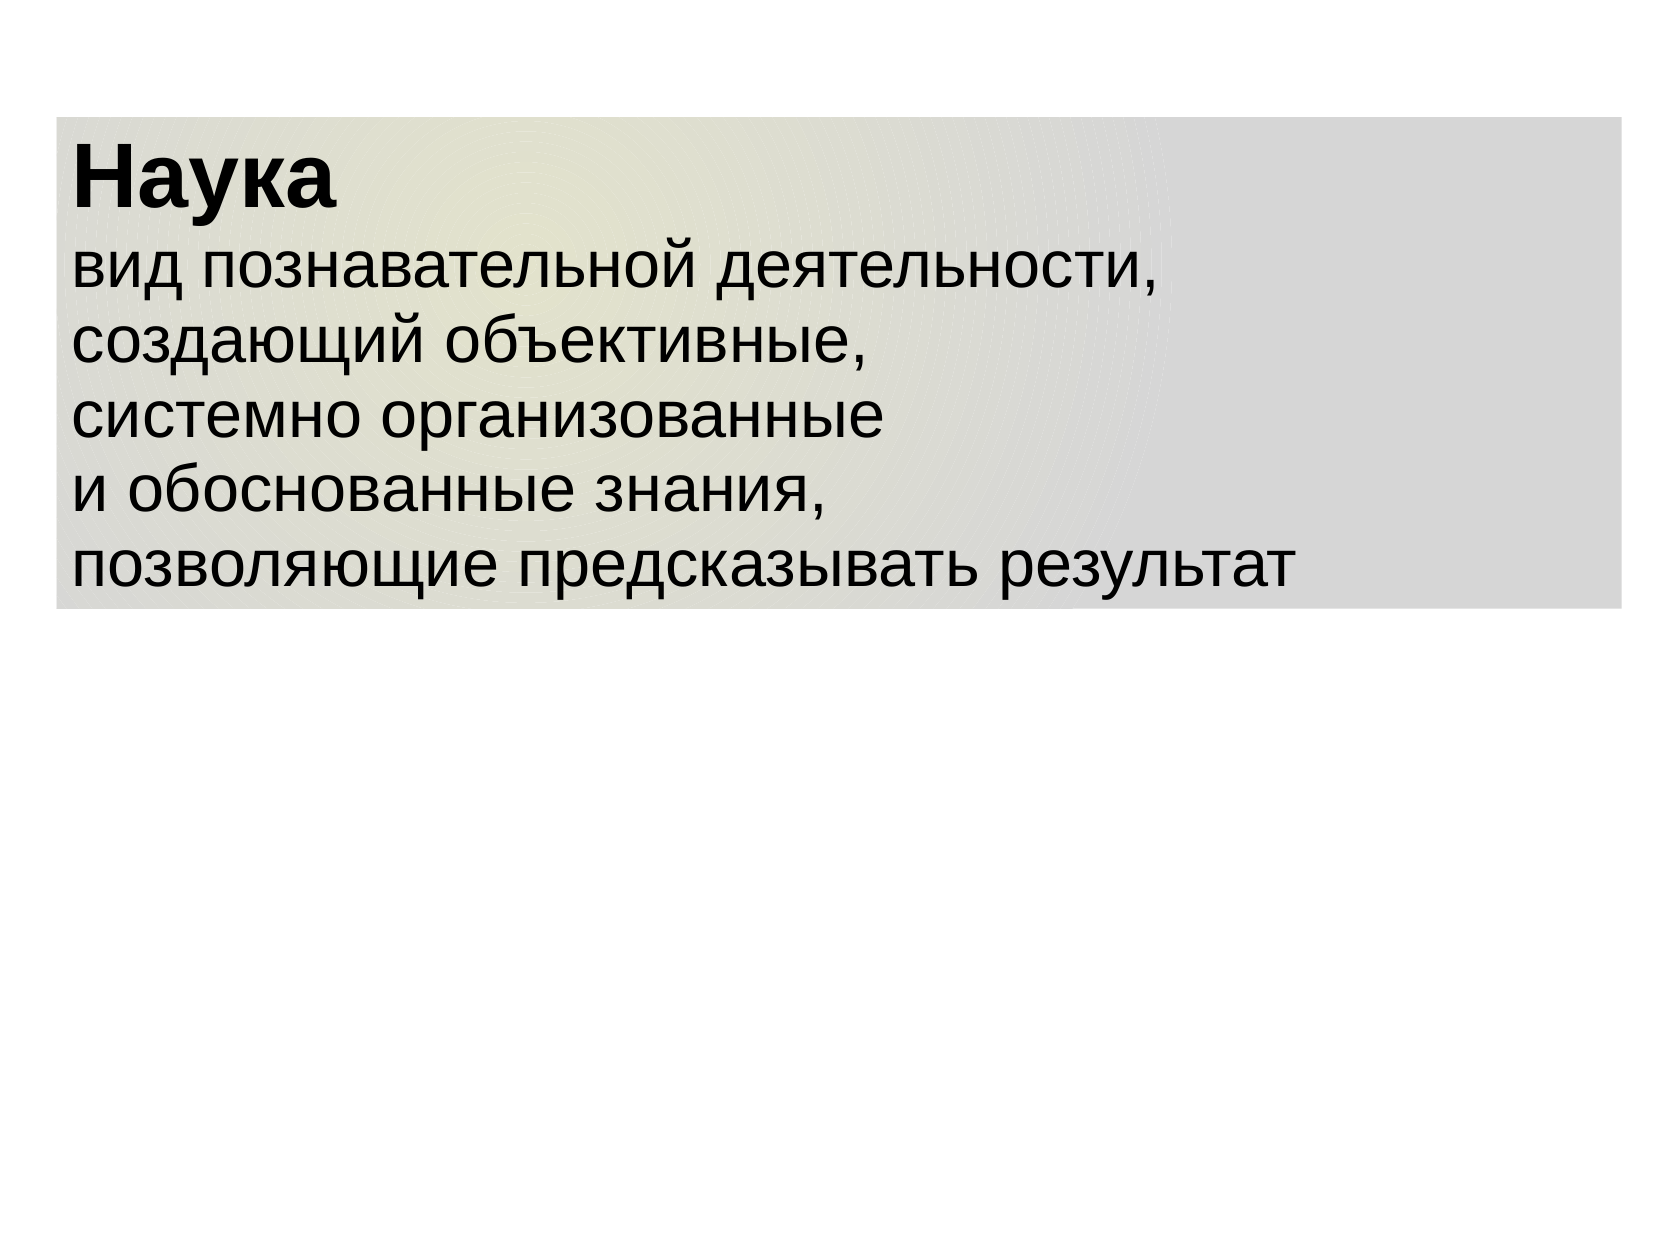

Наука
вид познавательной деятельности,
создающий объективные,
системно организованные
и обоснованные знания,
позволяющие предсказывать результат